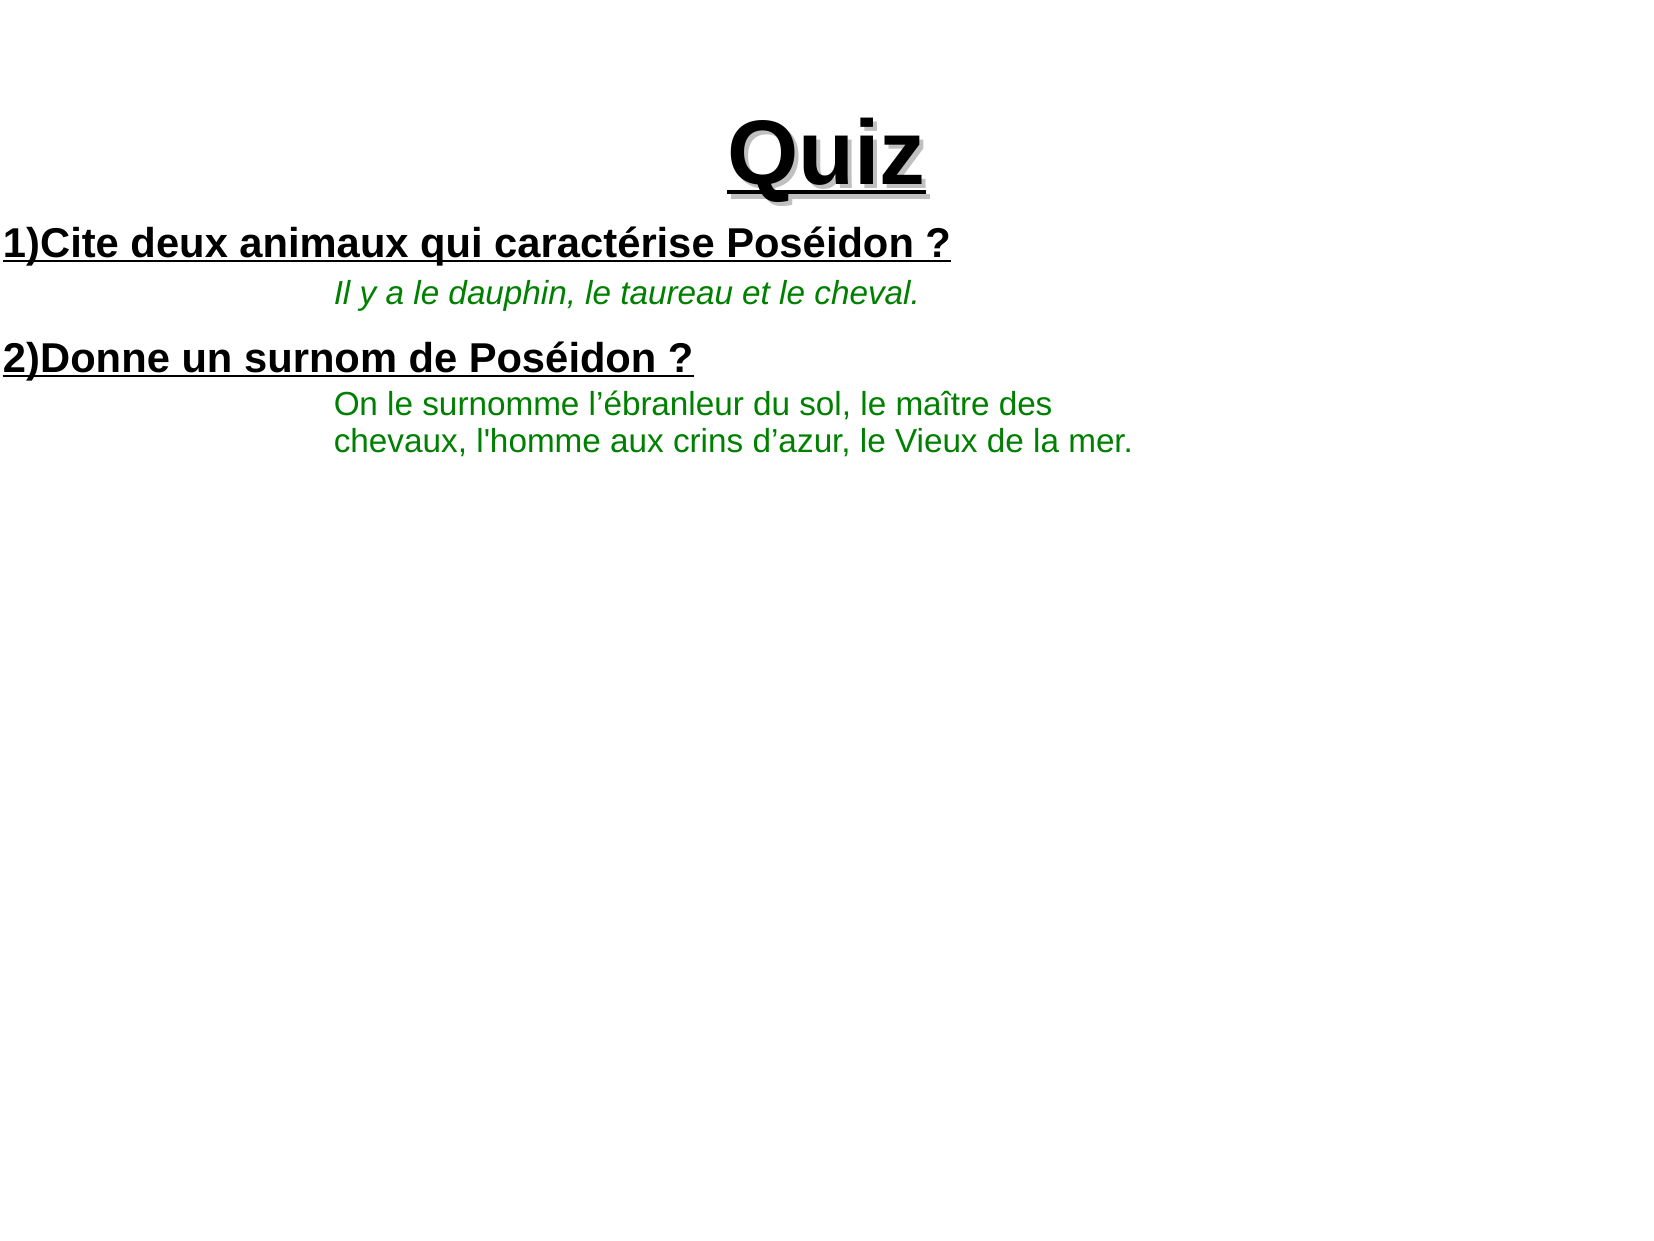

# Quiz
1)Cite deux animaux qui caractérise Poséidon ?
Il y a le dauphin, le taureau et le cheval.
2)Donne un surnom de Poséidon ?
On le surnomme l’ébranleur du sol, le maître des
chevaux, l'homme aux crins d’azur, le Vieux de la mer.